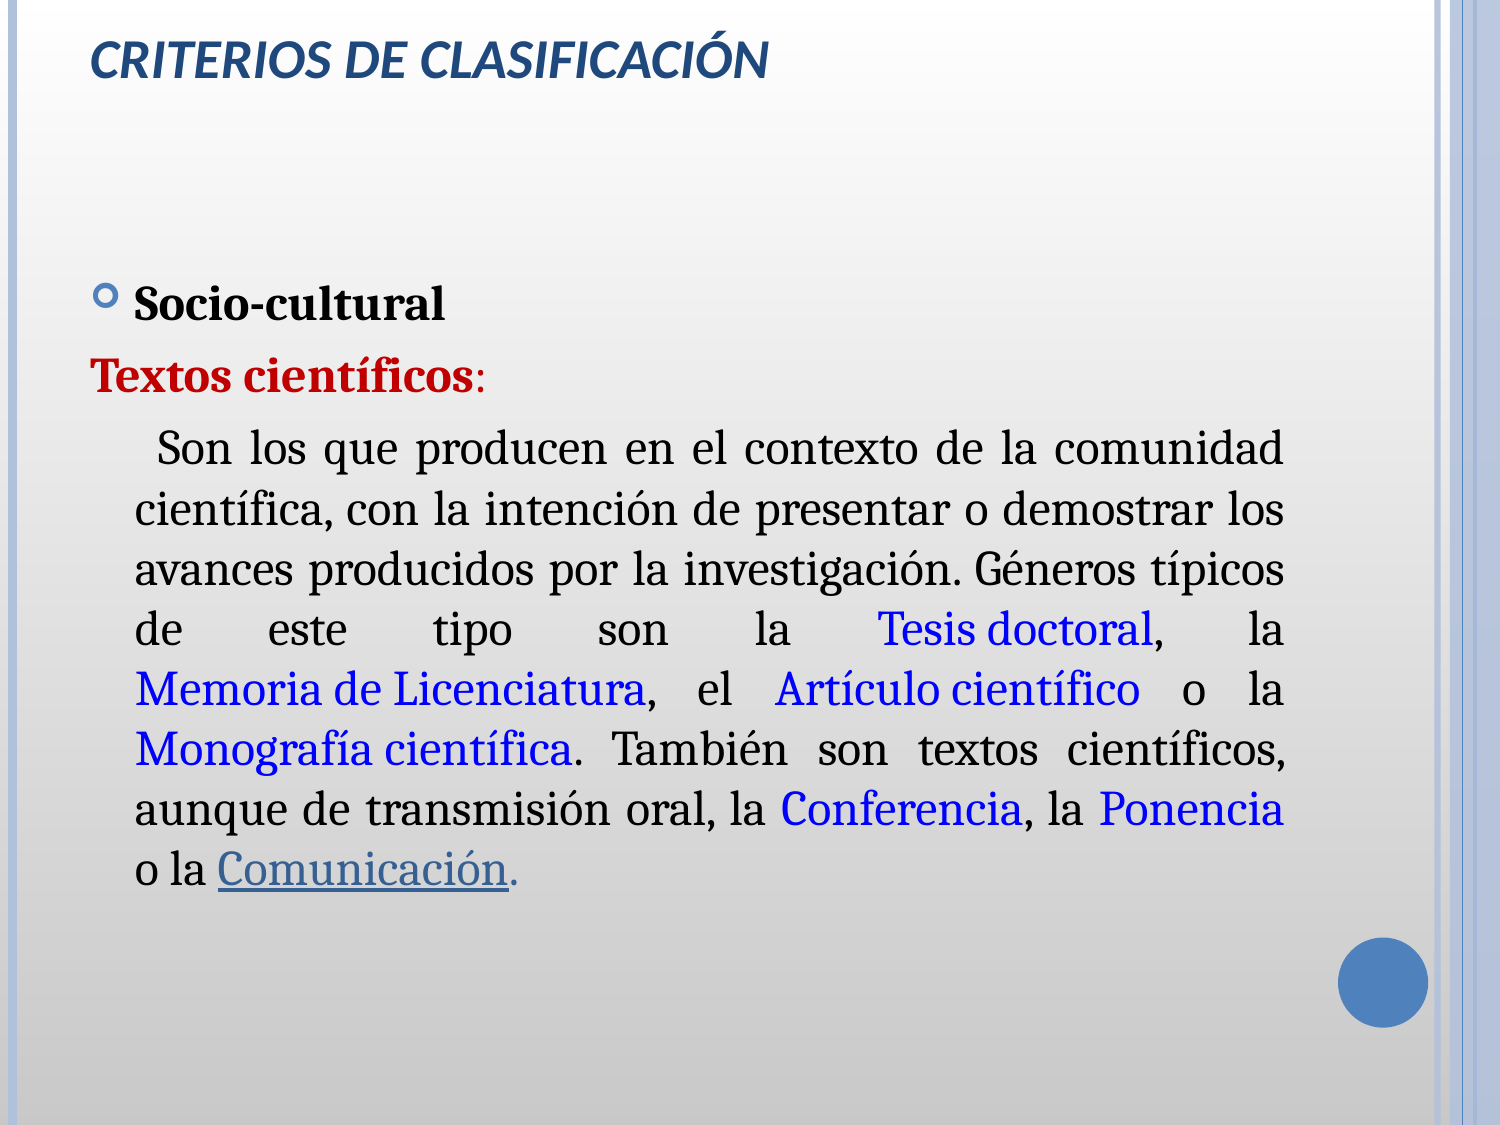

# CRITERIOS DE CLASIFICACIÓN
Socio-cultural
Textos científicos:
 Son los que producen en el contexto de la comunidad científica, con la intención de presentar o demostrar los avances producidos por la investigación. Géneros típicos de este tipo son la Tesis doctoral, la Memoria de Licenciatura, el Artículo científico o la Monografía científica. También son textos científicos, aunque de transmisión oral, la Conferencia, la Ponencia o la Comunicación.